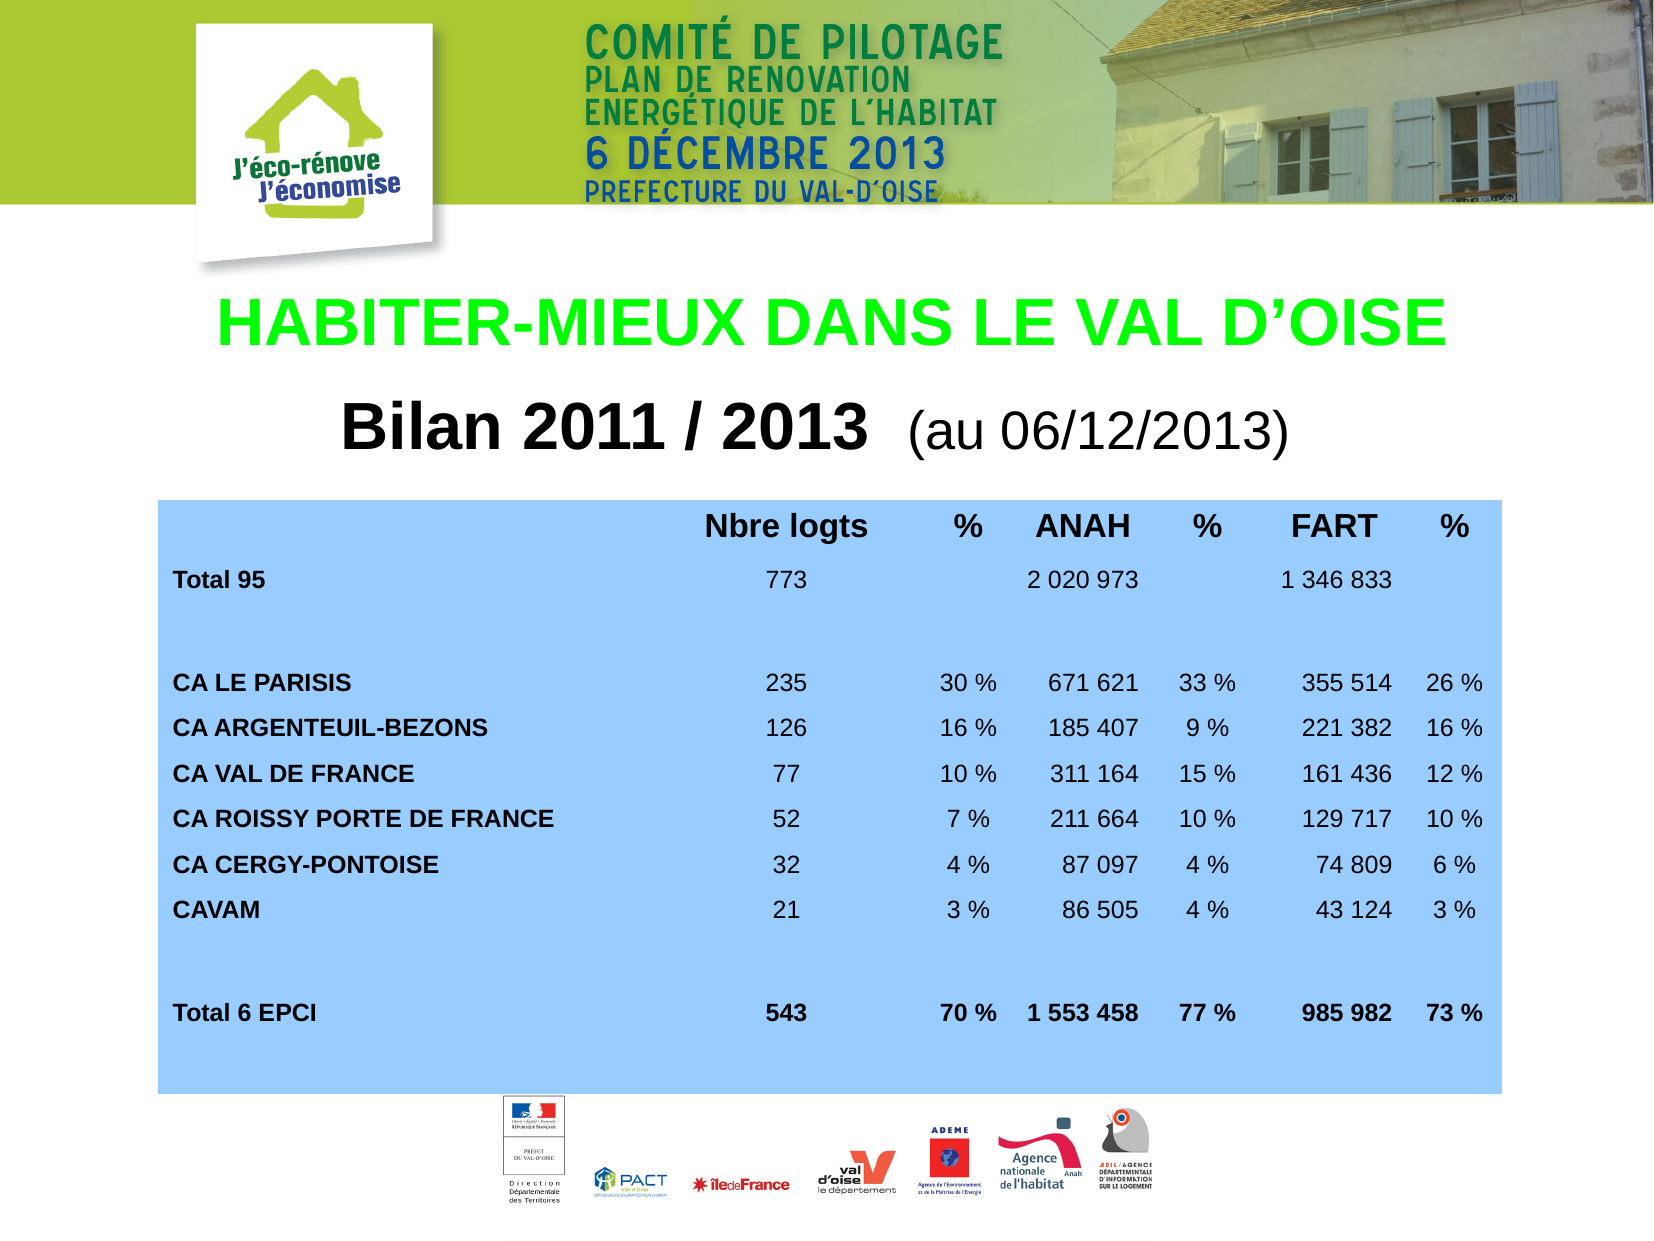

# HABITER-MIEUX DANS LE VAL D’OISE
Bilan 2011 / 2013 (au 06/12/2013)
| | Nbre logts | % | ANAH | % | FART | % |
| --- | --- | --- | --- | --- | --- | --- |
| Total 95 | 773 | | 2 020 973 | | 1 346 833 | |
| | | | | | | |
| CA LE PARISIS | 235 | 30 % | 671 621 | 33 % | 355 514 | 26 % |
| CA ARGENTEUIL-BEZONS | 126 | 16 % | 185 407 | 9 % | 221 382 | 16 % |
| CA VAL DE FRANCE | 77 | 10 % | 311 164 | 15 % | 161 436 | 12 % |
| CA ROISSY PORTE DE FRANCE | 52 | 7 % | 211 664 | 10 % | 129 717 | 10 % |
| CA CERGY-PONTOISE | 32 | 4 % | 87 097 | 4 % | 74 809 | 6 % |
| CAVAM | 21 | 3 % | 86 505 | 4 % | 43 124 | 3 % |
| | | | | | | |
| Total 6 EPCI | 543 | 70 % | 1 553 458 | 77 % | 985 982 | 73 % |
| | | | | | | |